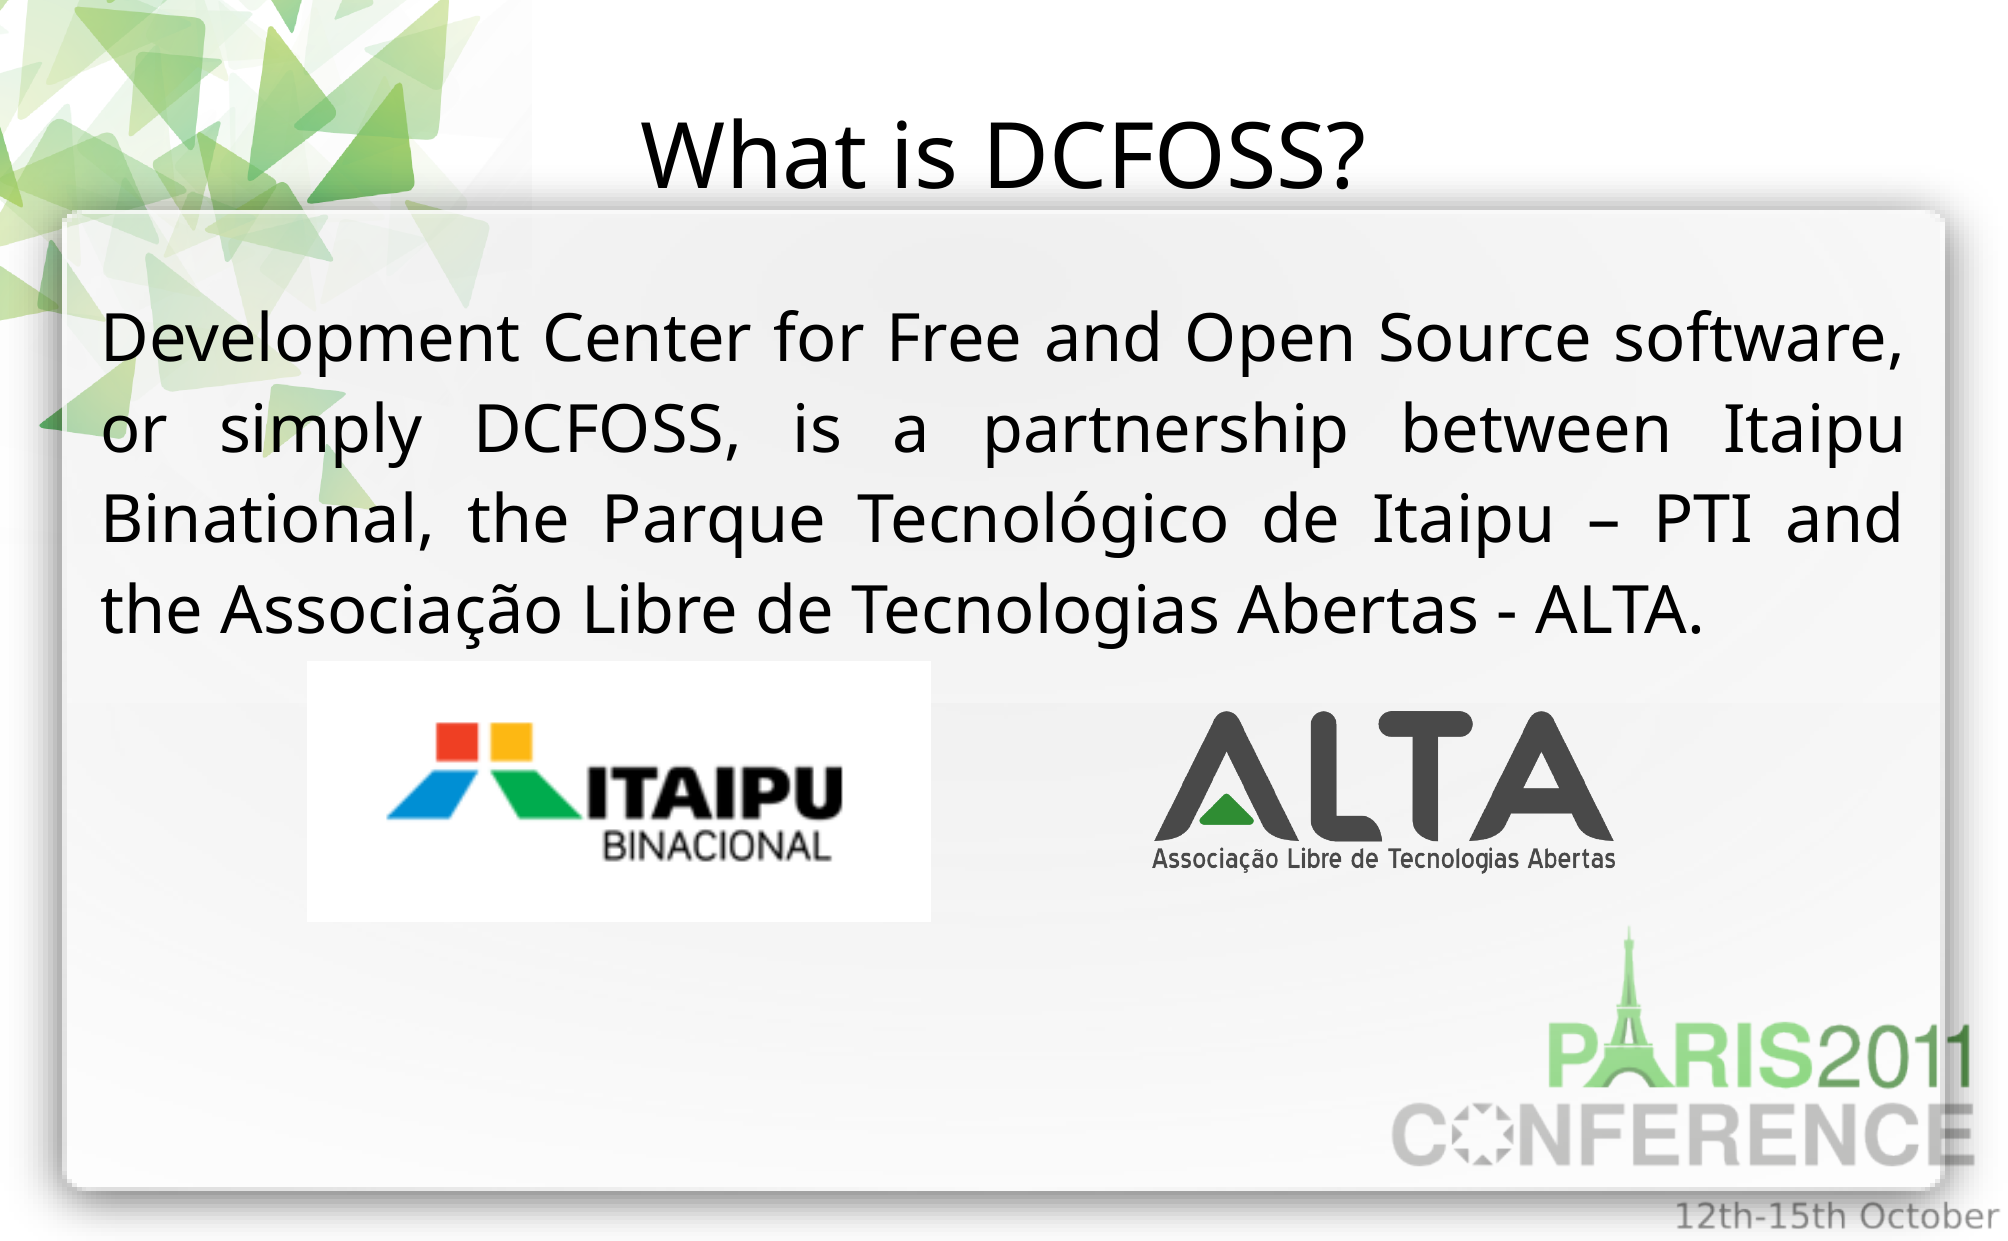

# What is DCFOSS?
Development Center for Free and Open Source software, or simply DCFOSS, is a partnership between Itaipu Binational, the Parque Tecnológico de Itaipu – PTI and the Associação Libre de Tecnologias Abertas - ALTA.